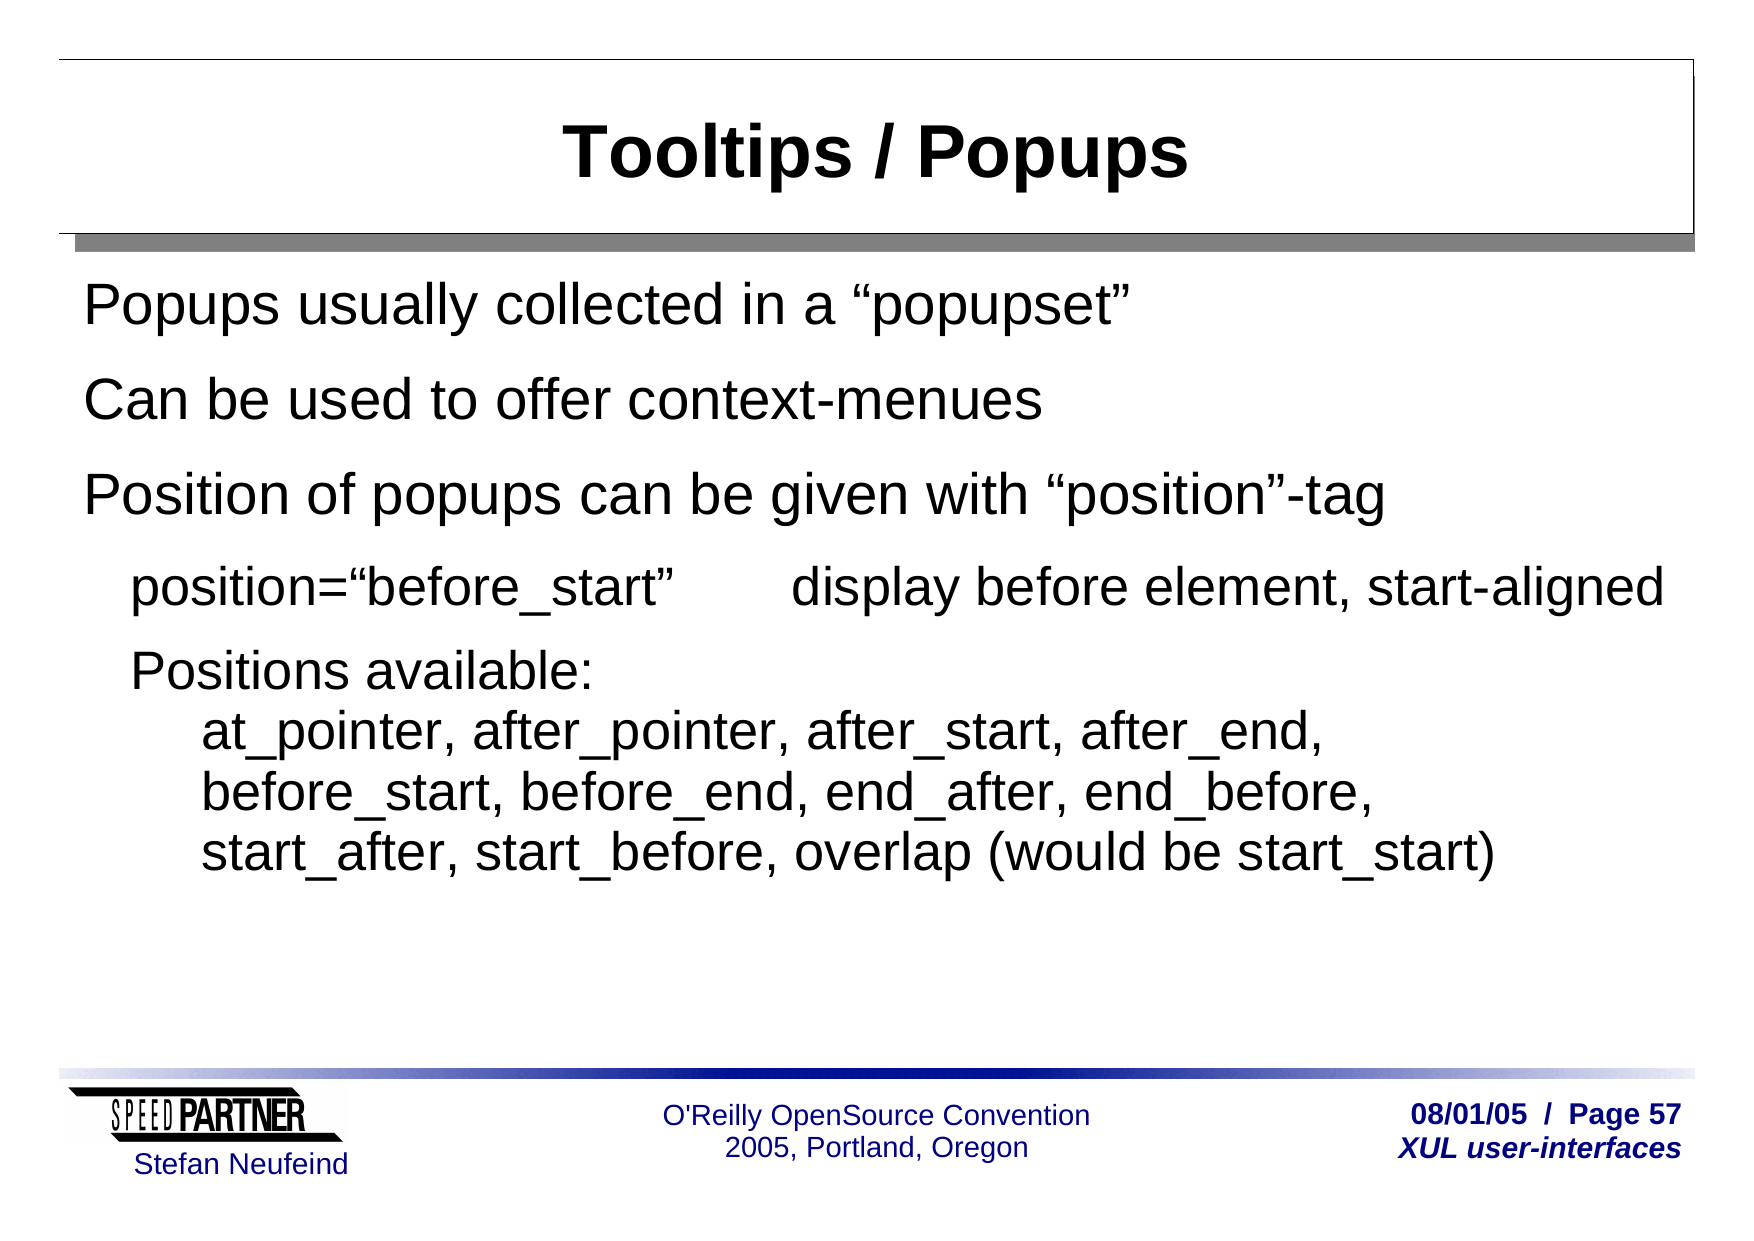

# Tooltips / Popups
Popups usually collected in a “popupset”
Can be used to offer context-menues
Position of popups can be given with “position”-tag
position=“before_start”	display before element, start-aligned
Positions available:
at_pointer, after_pointer, after_start, after_end,
before_start, before_end, end_after, end_before,
start_after, start_before, overlap (would be start_start)